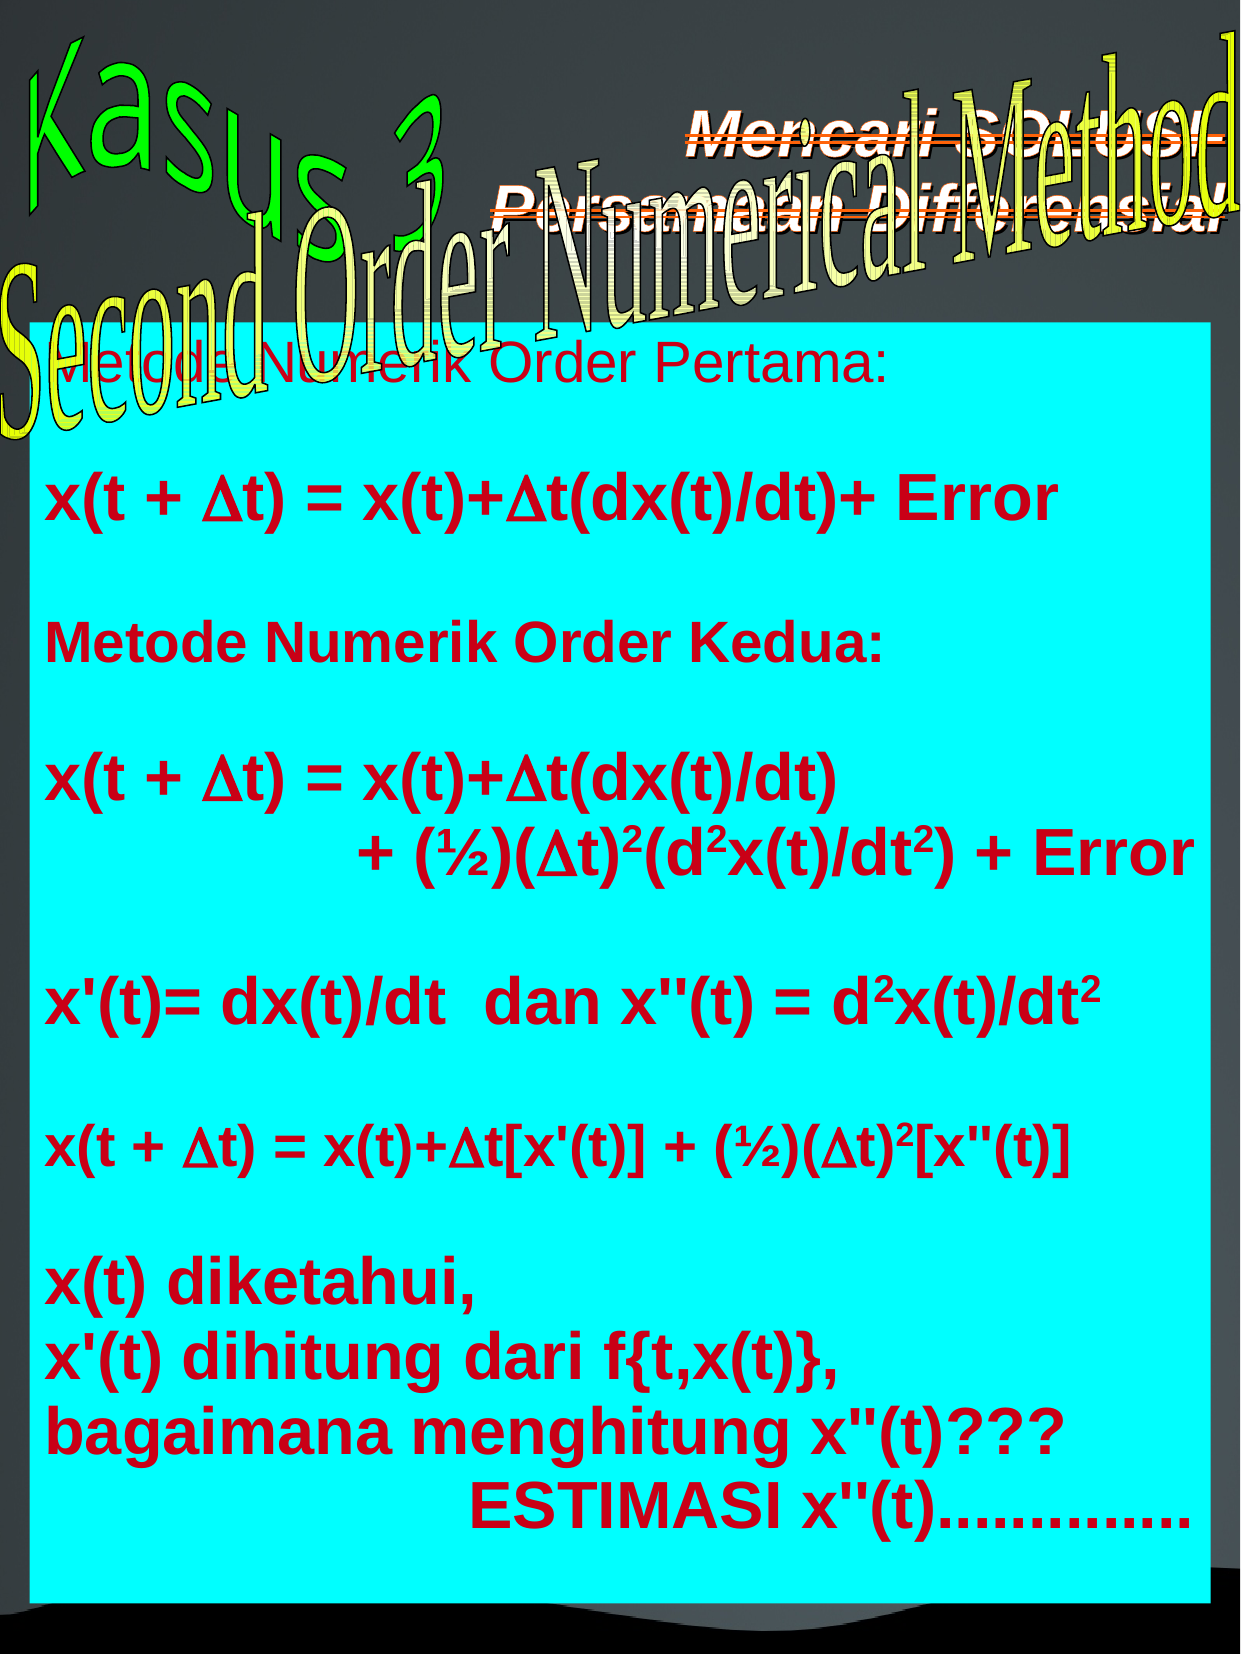

Second Order Numerical Method
Kasus 3
Mencari SOLUSI-Persamaan Differensial
Metode Numerik Order Pertama:
x(t + Dt) = x(t)+Dt(dx(t)/dt)+ Error
Metode Numerik Order Kedua:
x(t + Dt) = x(t)+Dt(dx(t)/dt)
+ (½)(Dt)2(d2x(t)/dt2) + Error
x'(t)= dx(t)/dt dan x''(t) = d2x(t)/dt2
x(t + Dt) = x(t)+Dt[x'(t)] + (½)(Dt)2[x''(t)]
x(t) diketahui,
x'(t) dihitung dari f{t,x(t)},
bagaimana menghitung x''(t)???
ESTIMASI x''(t)..............